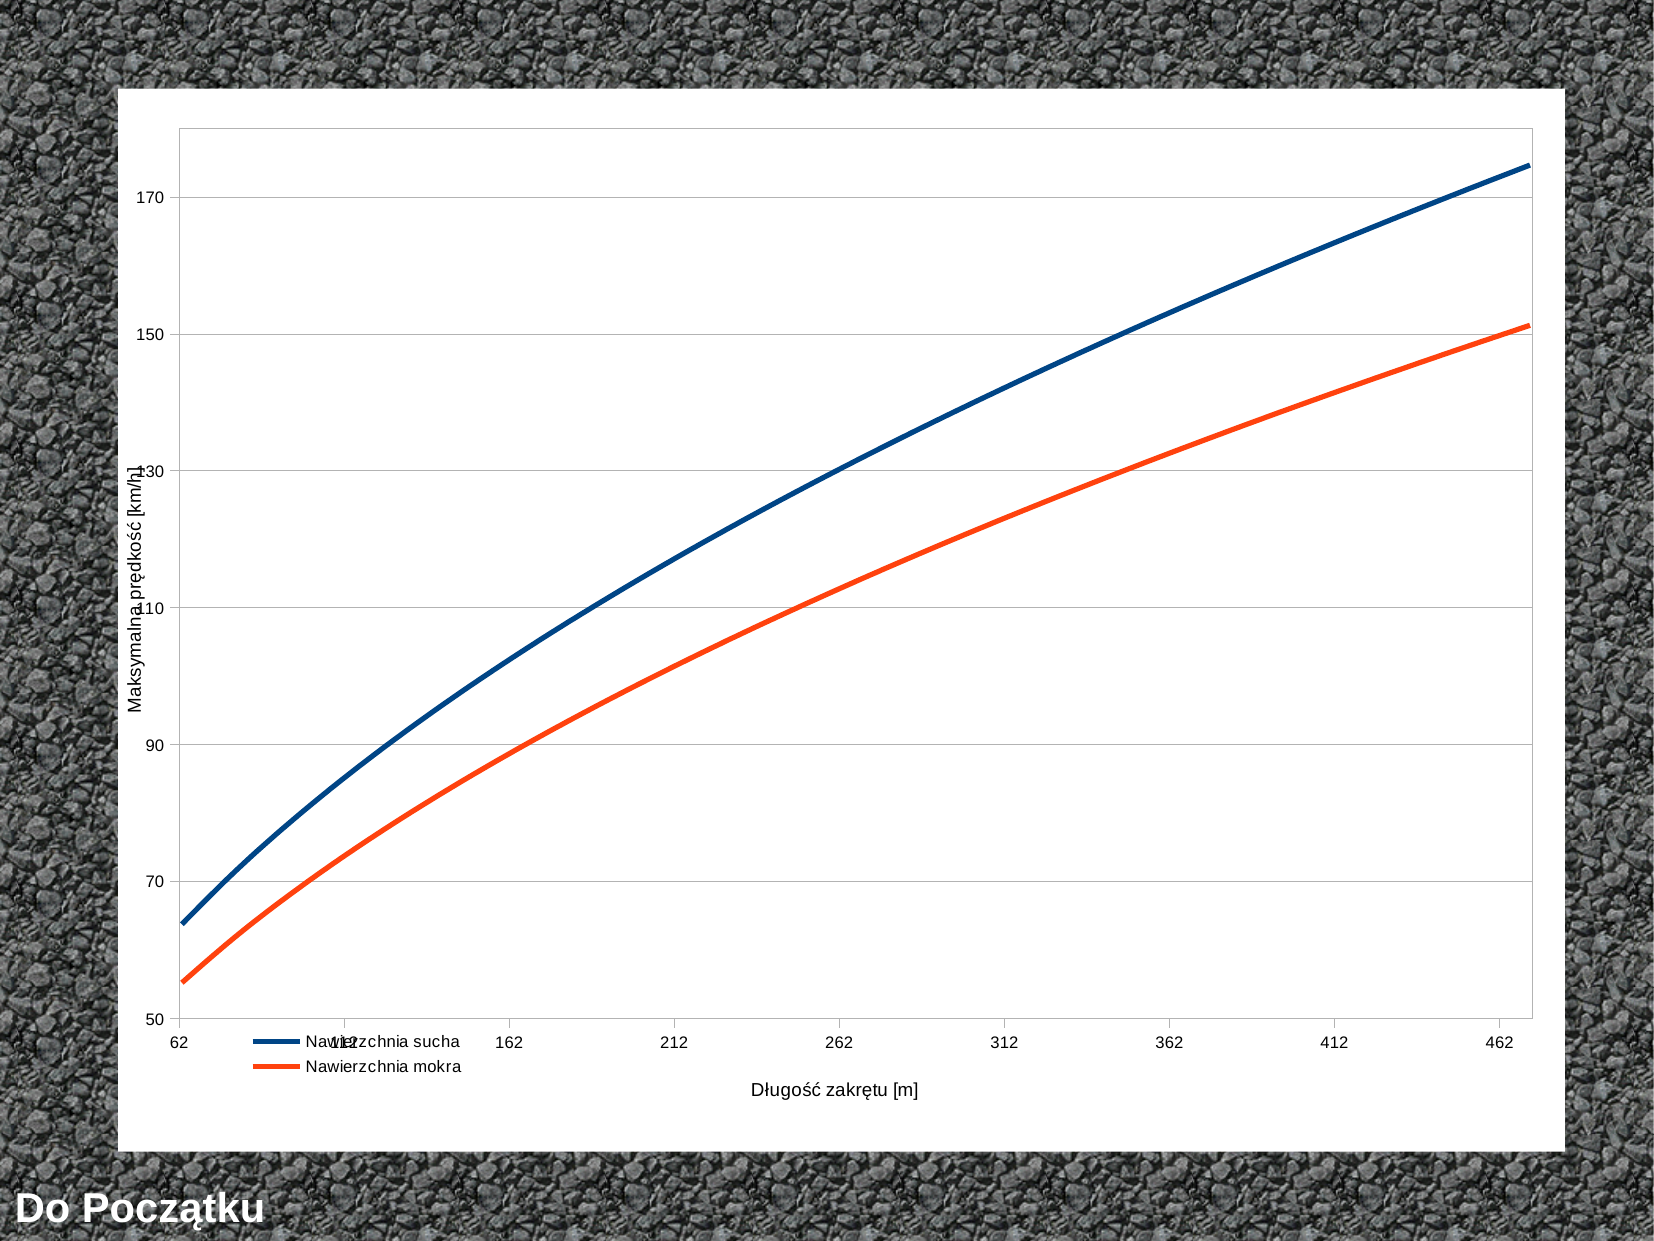

### Chart
| Category | Nawierzchnia sucha | Nawierzchnia mokra |
|---|---|---|Do Początku